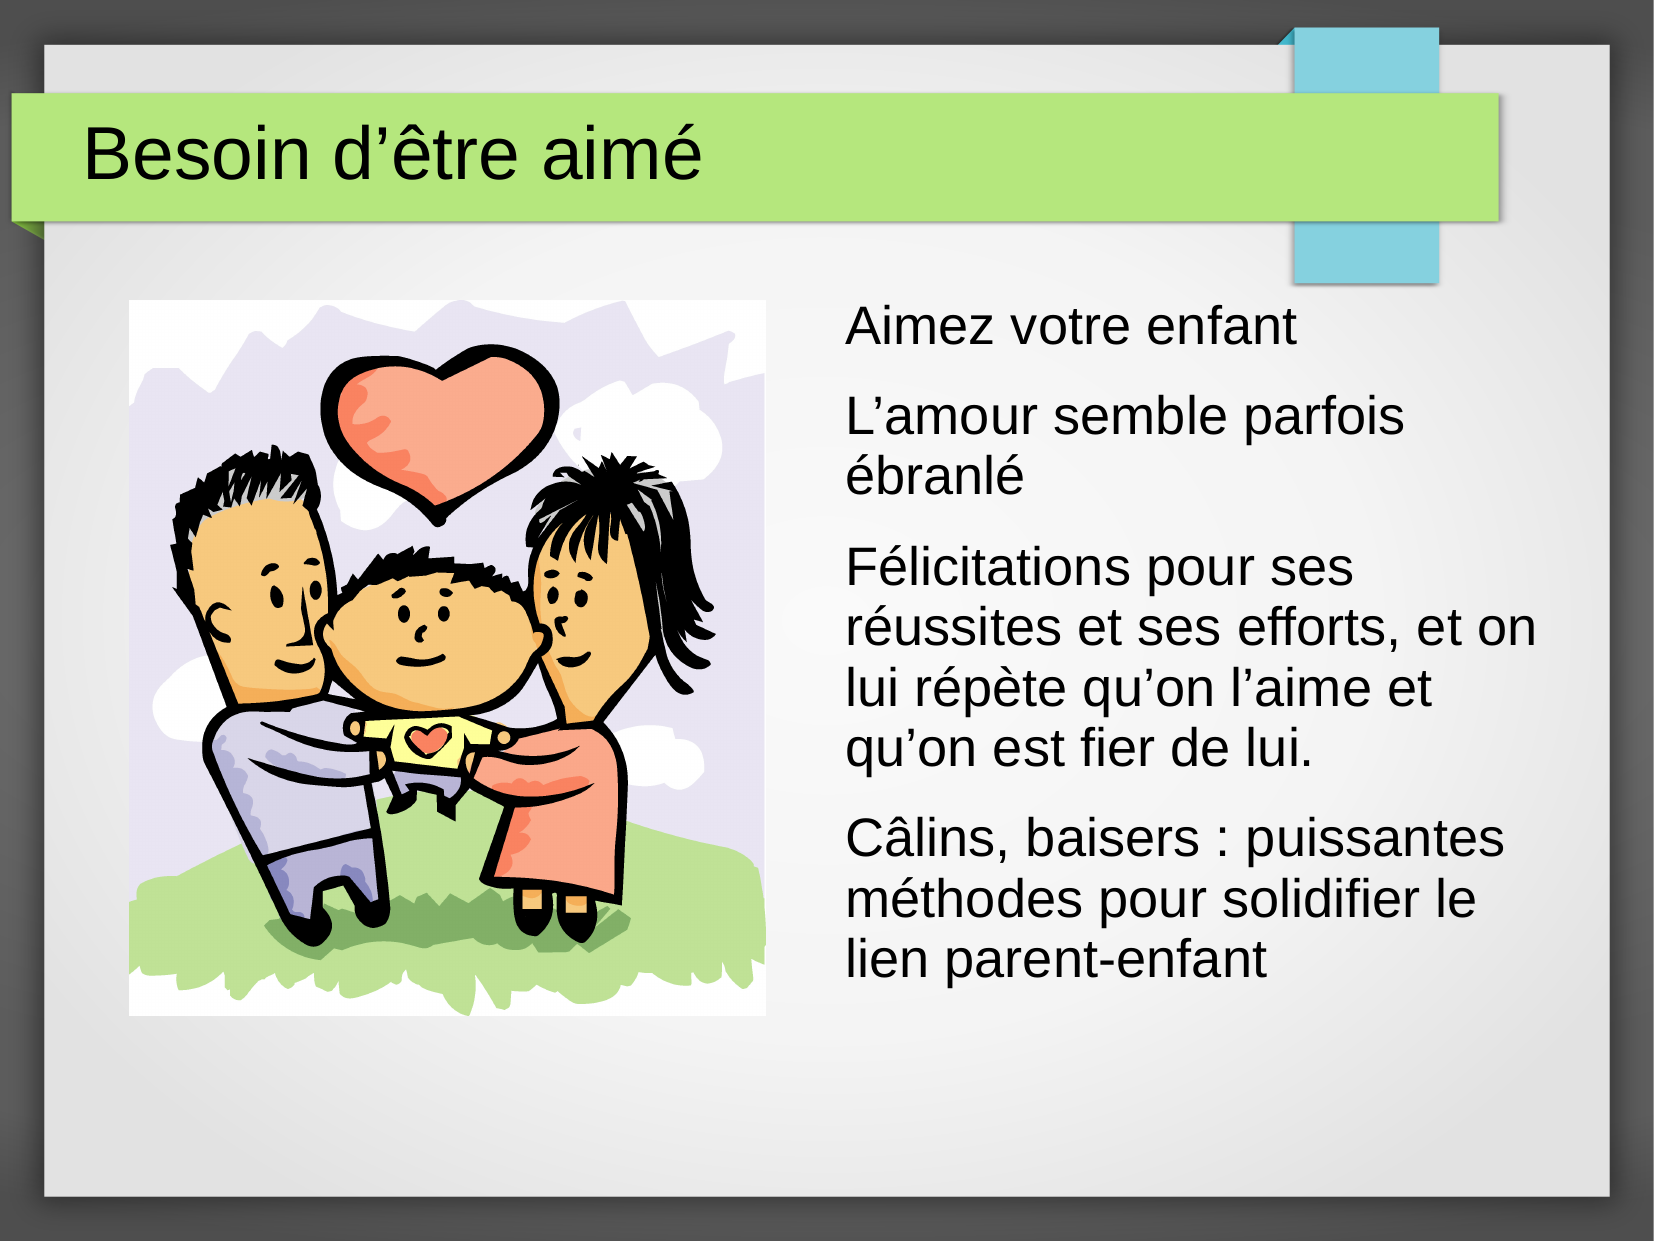

# Besoin d’être aimé
Aimez votre enfant
L’amour semble parfois ébranlé
Félicitations pour ses réussites et ses efforts, et on lui répète qu’on l’aime et qu’on est fier de lui.
Câlins, baisers : puissantes méthodes pour solidifier le lien parent-enfant